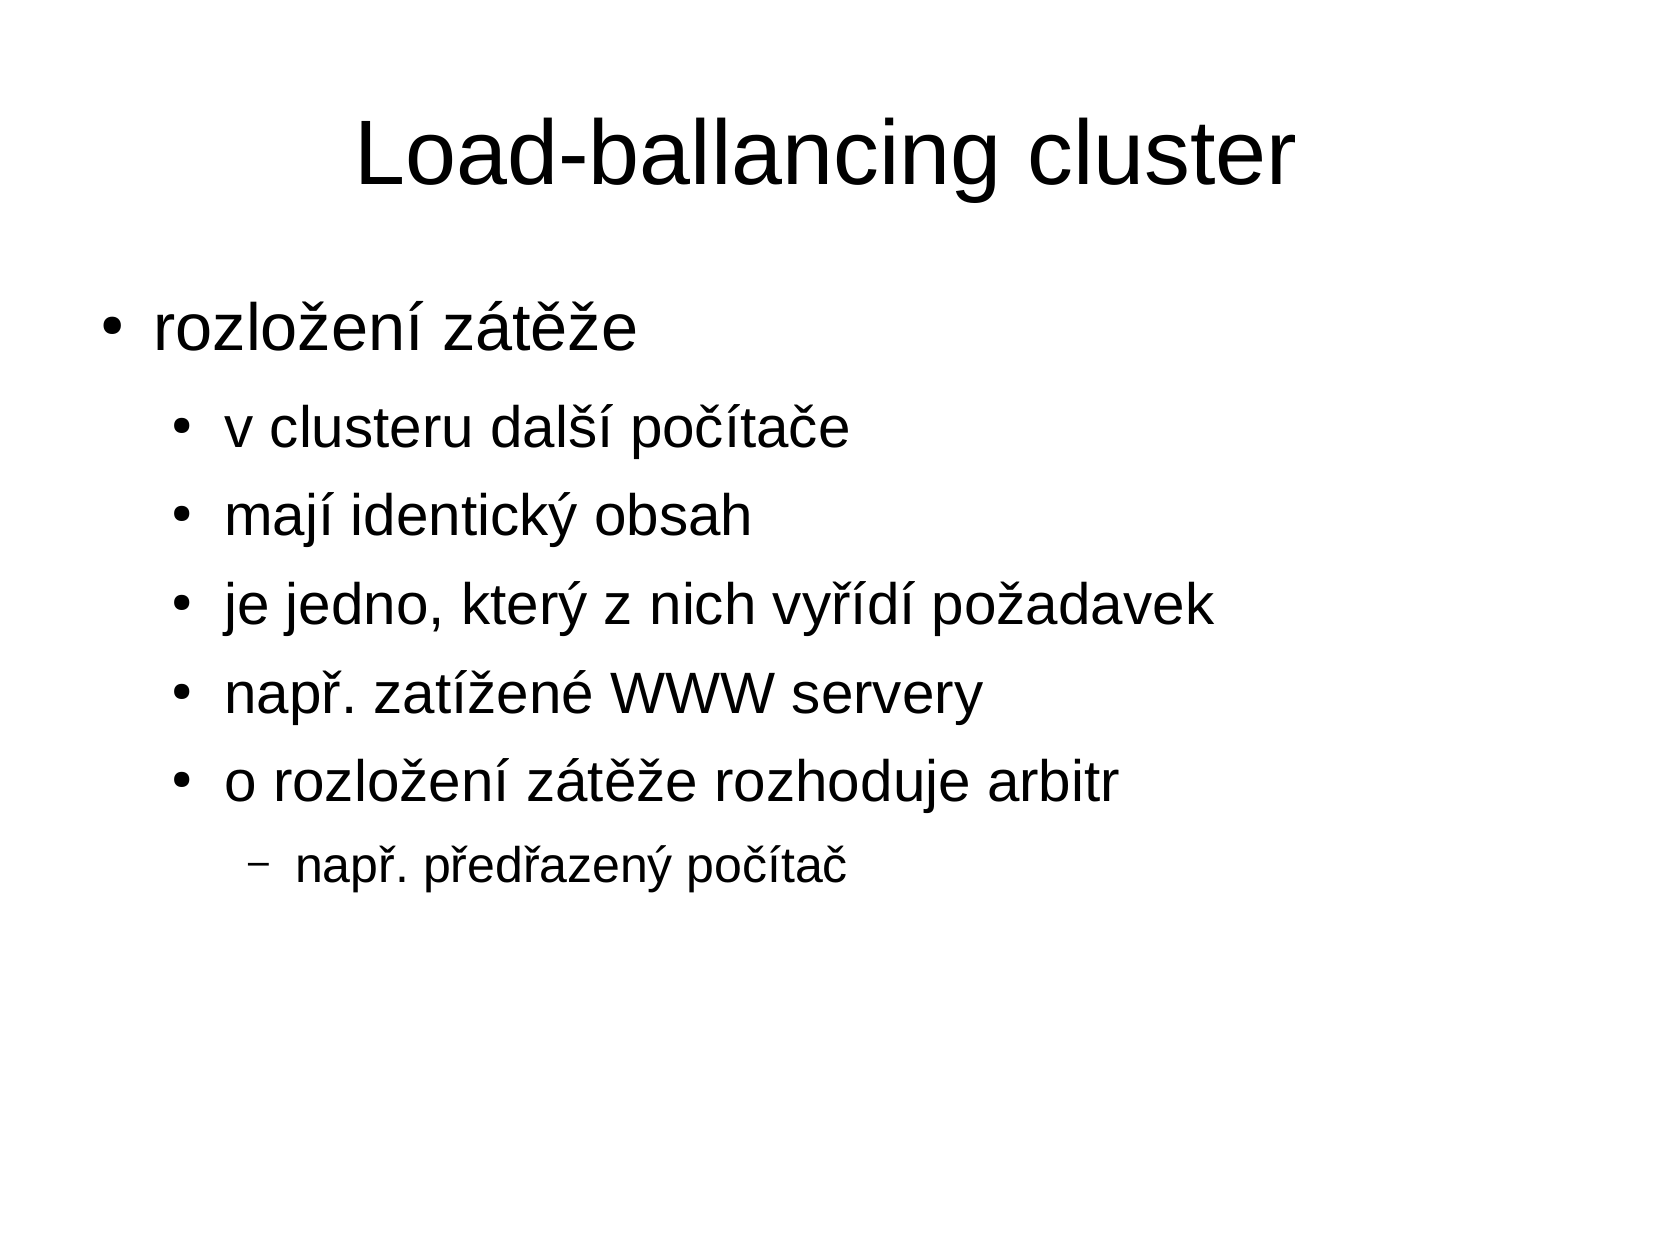

# Load-ballancing cluster
rozložení zátěže
v clusteru další počítače
mají identický obsah
je jedno, který z nich vyřídí požadavek
např. zatížené WWW servery
o rozložení zátěže rozhoduje arbitr
např. předřazený počítač